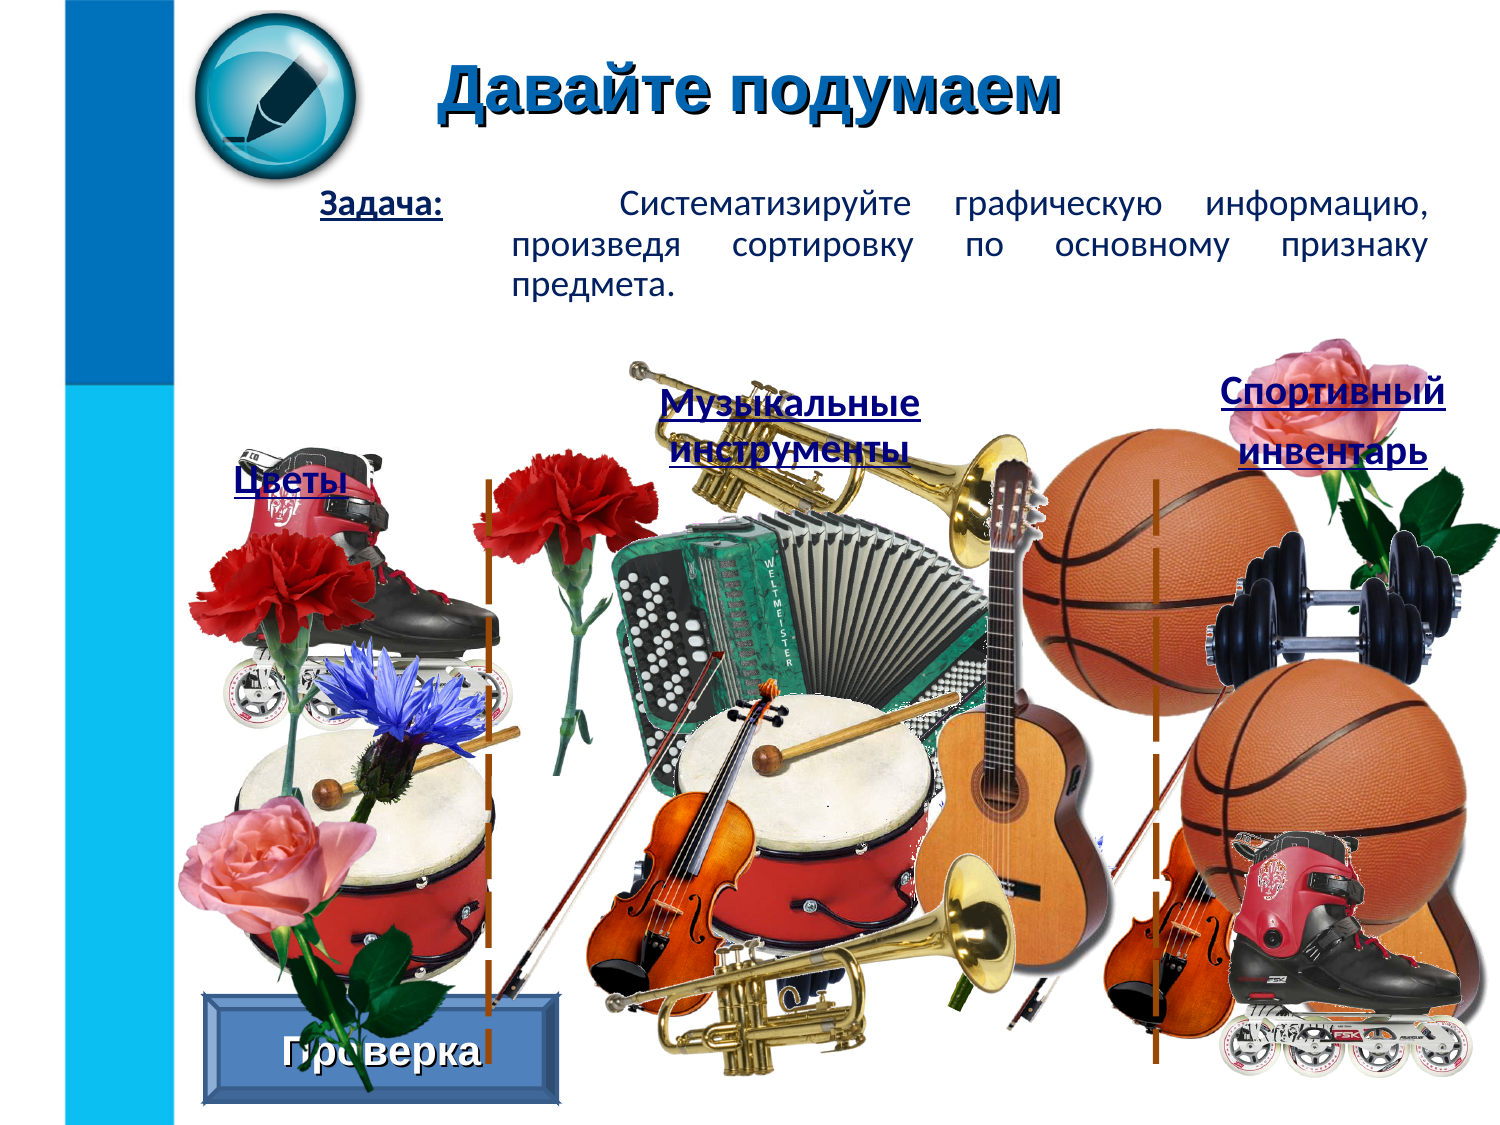

Давайте подумаем
# Задача:		Систематизируйте графическую информацию, произведя сортировку по основному признаку предмета.
Спортивный
инвентарь
Музыкальные
инструменты
Цветы
Проверка